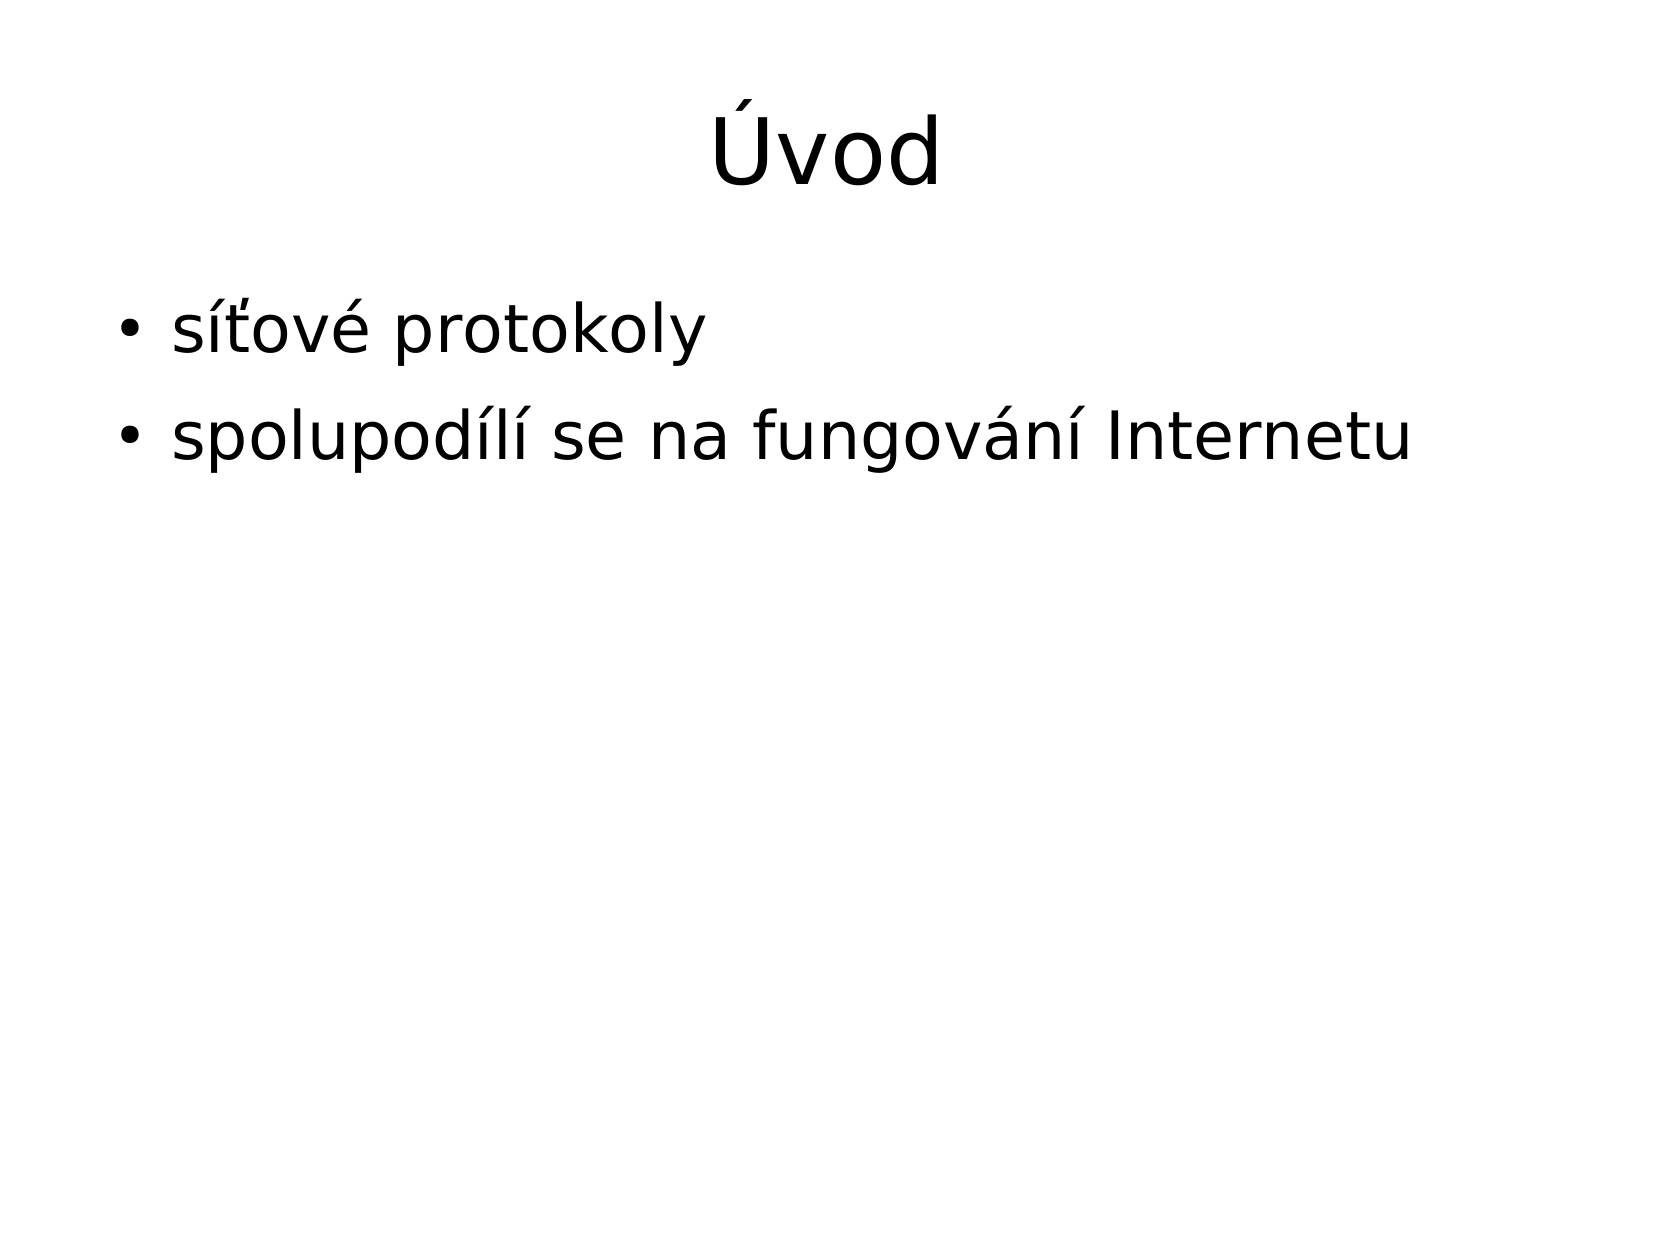

# Úvod
síťové protokoly
spolupodílí se na fungování Internetu